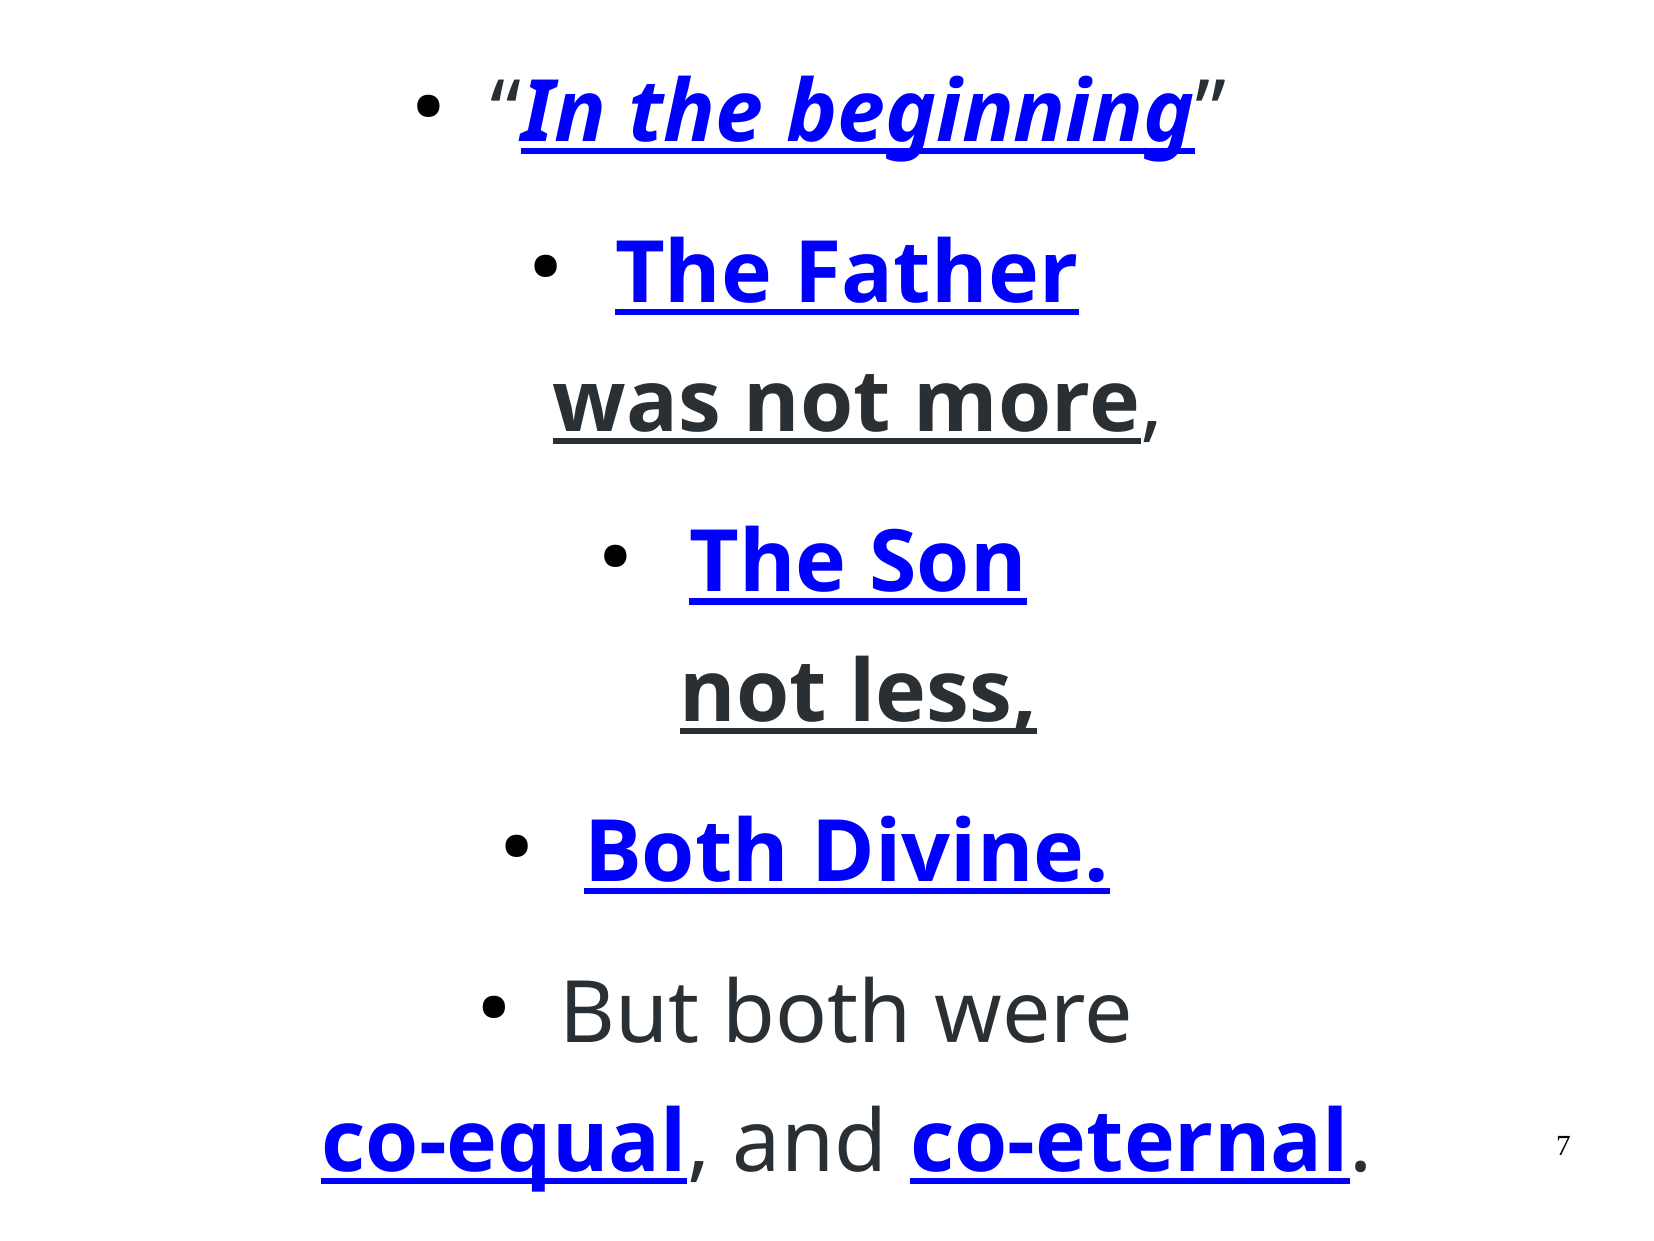

# “In the beginning”
The Father
was not more,
The Son
not less,
Both Divine.
But both were
co-equal, and co-eternal.
7